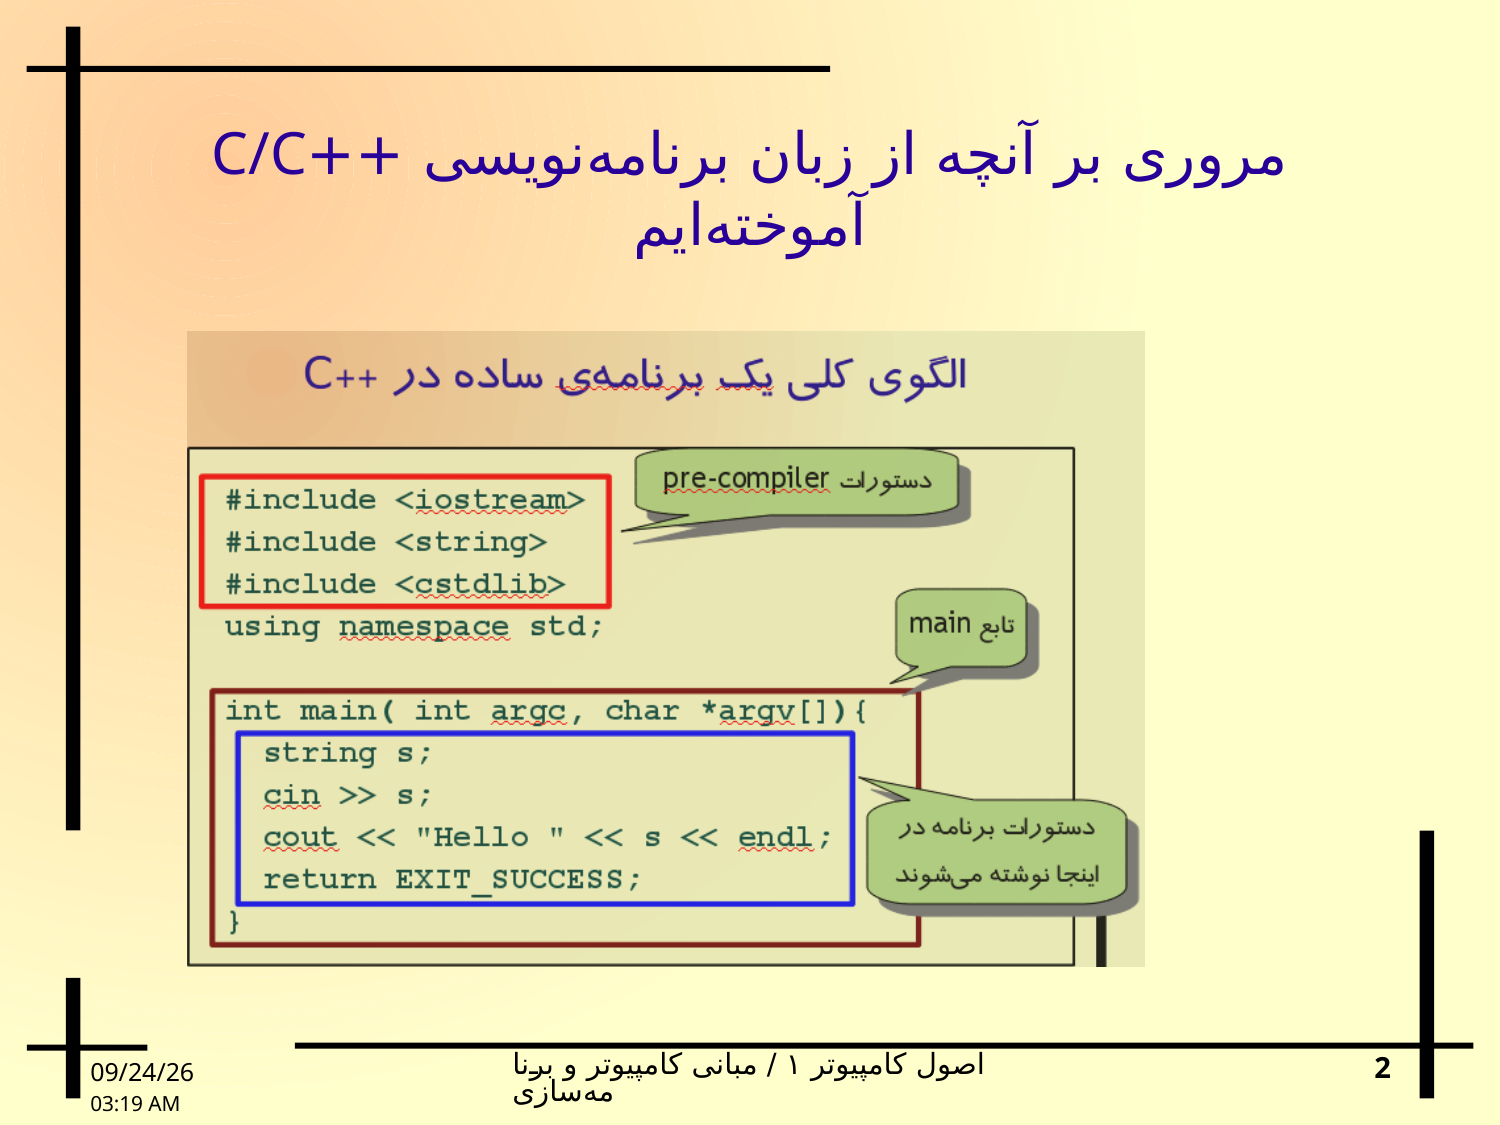

# مروری بر آنچه از زبان برنامه‌نویسی ++C/C آموخته‌ایم
اصول کامپیوتر ۱ / مبانی کامپیوتر و برنامه‌سازی
2